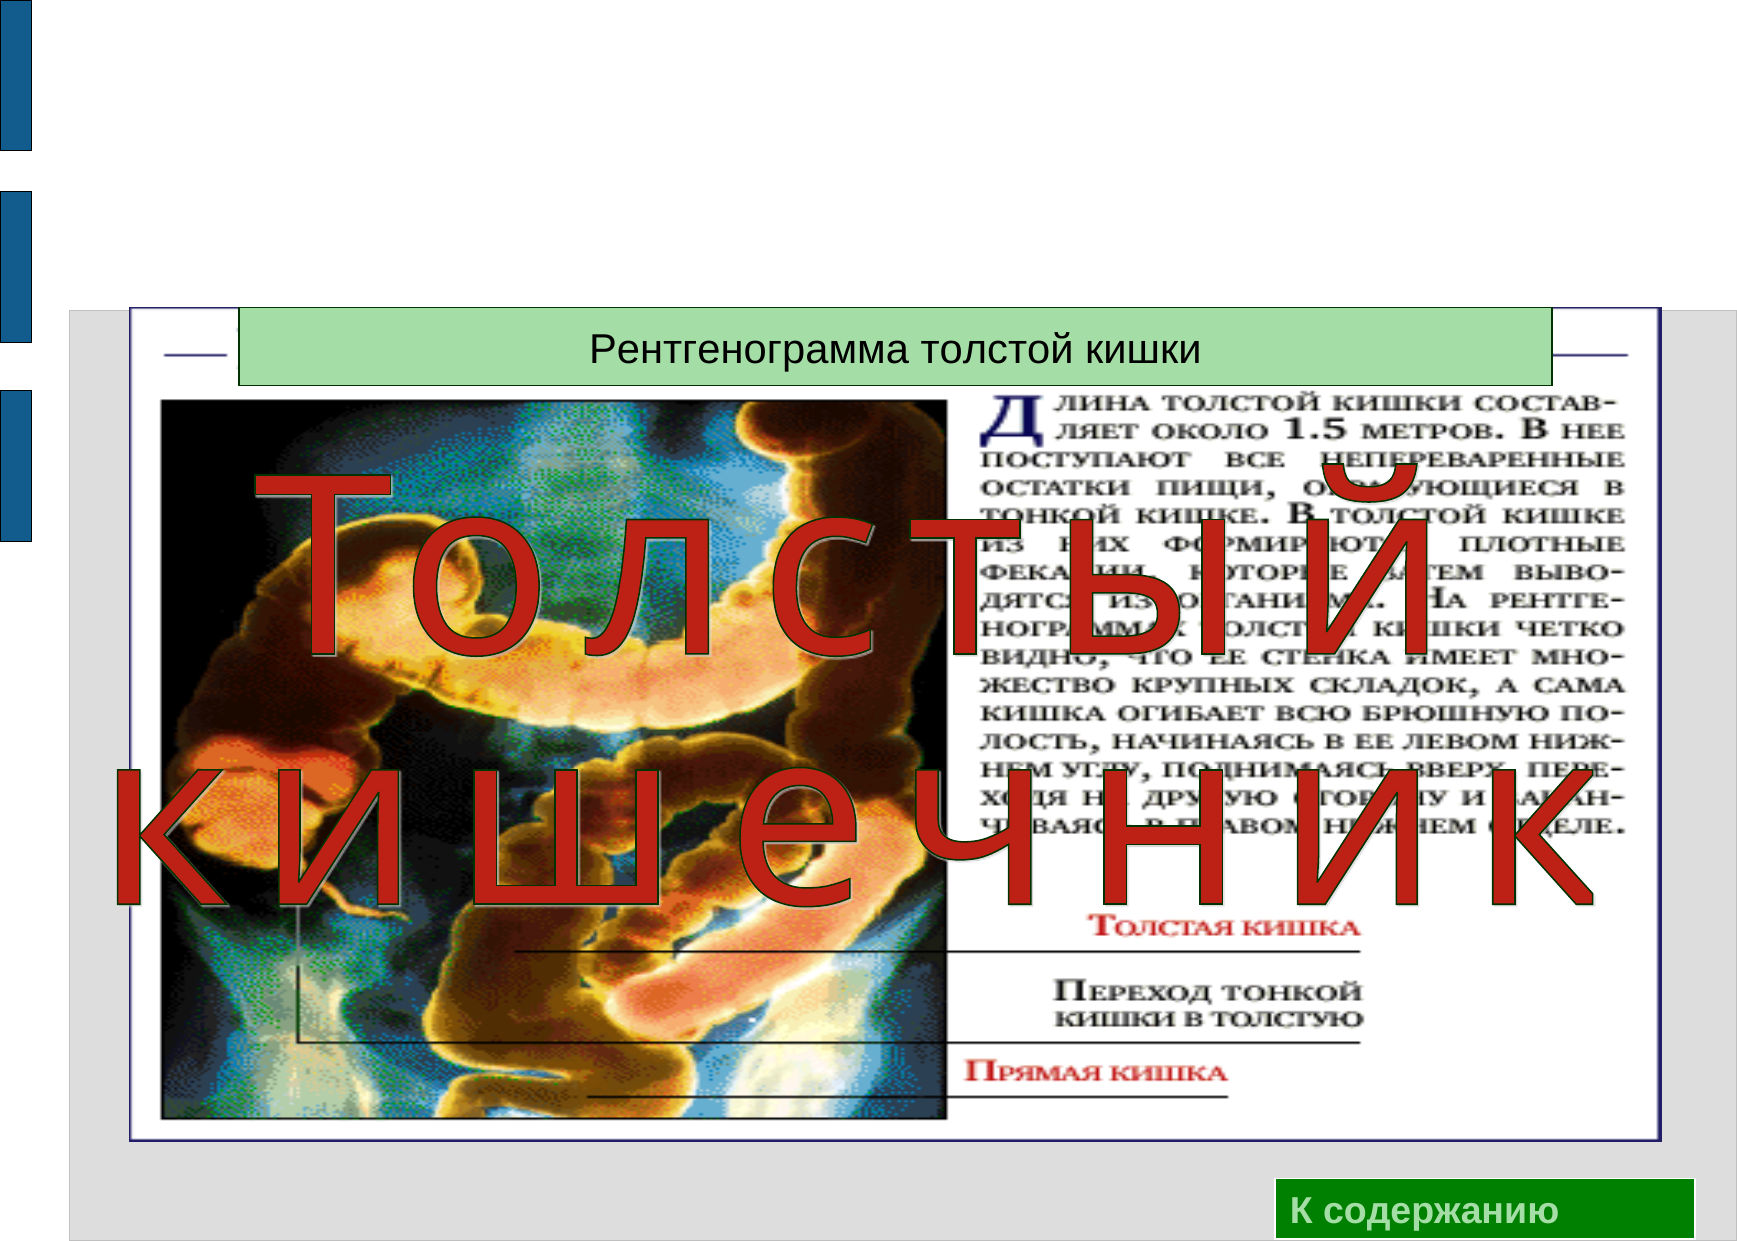

Рентгенограмма толстой кишки
Толстый
кишечник
К содержанию